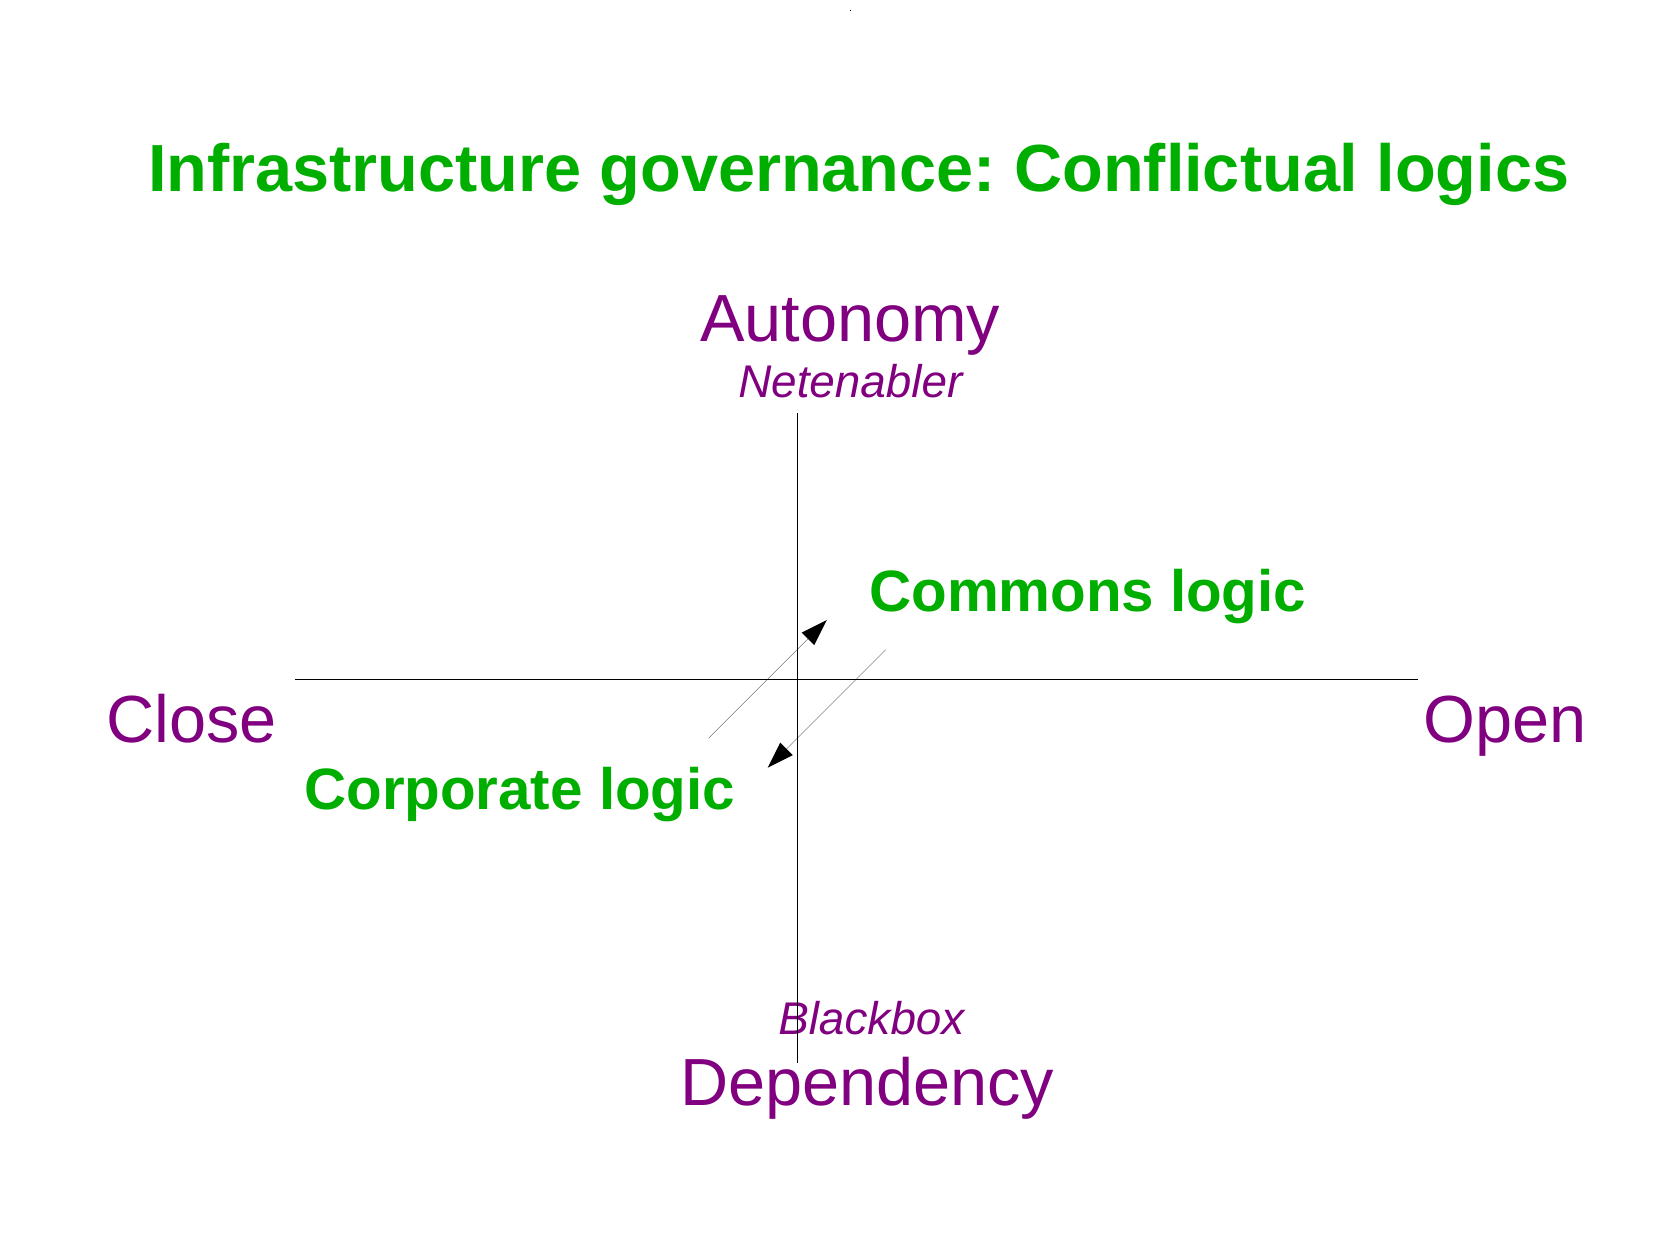

Infrastructure governance: Conflictual logics
Autonomy
Netenabler
 Commons logic
Close Open
 Corporate logic
 Blackbox
 Dependency